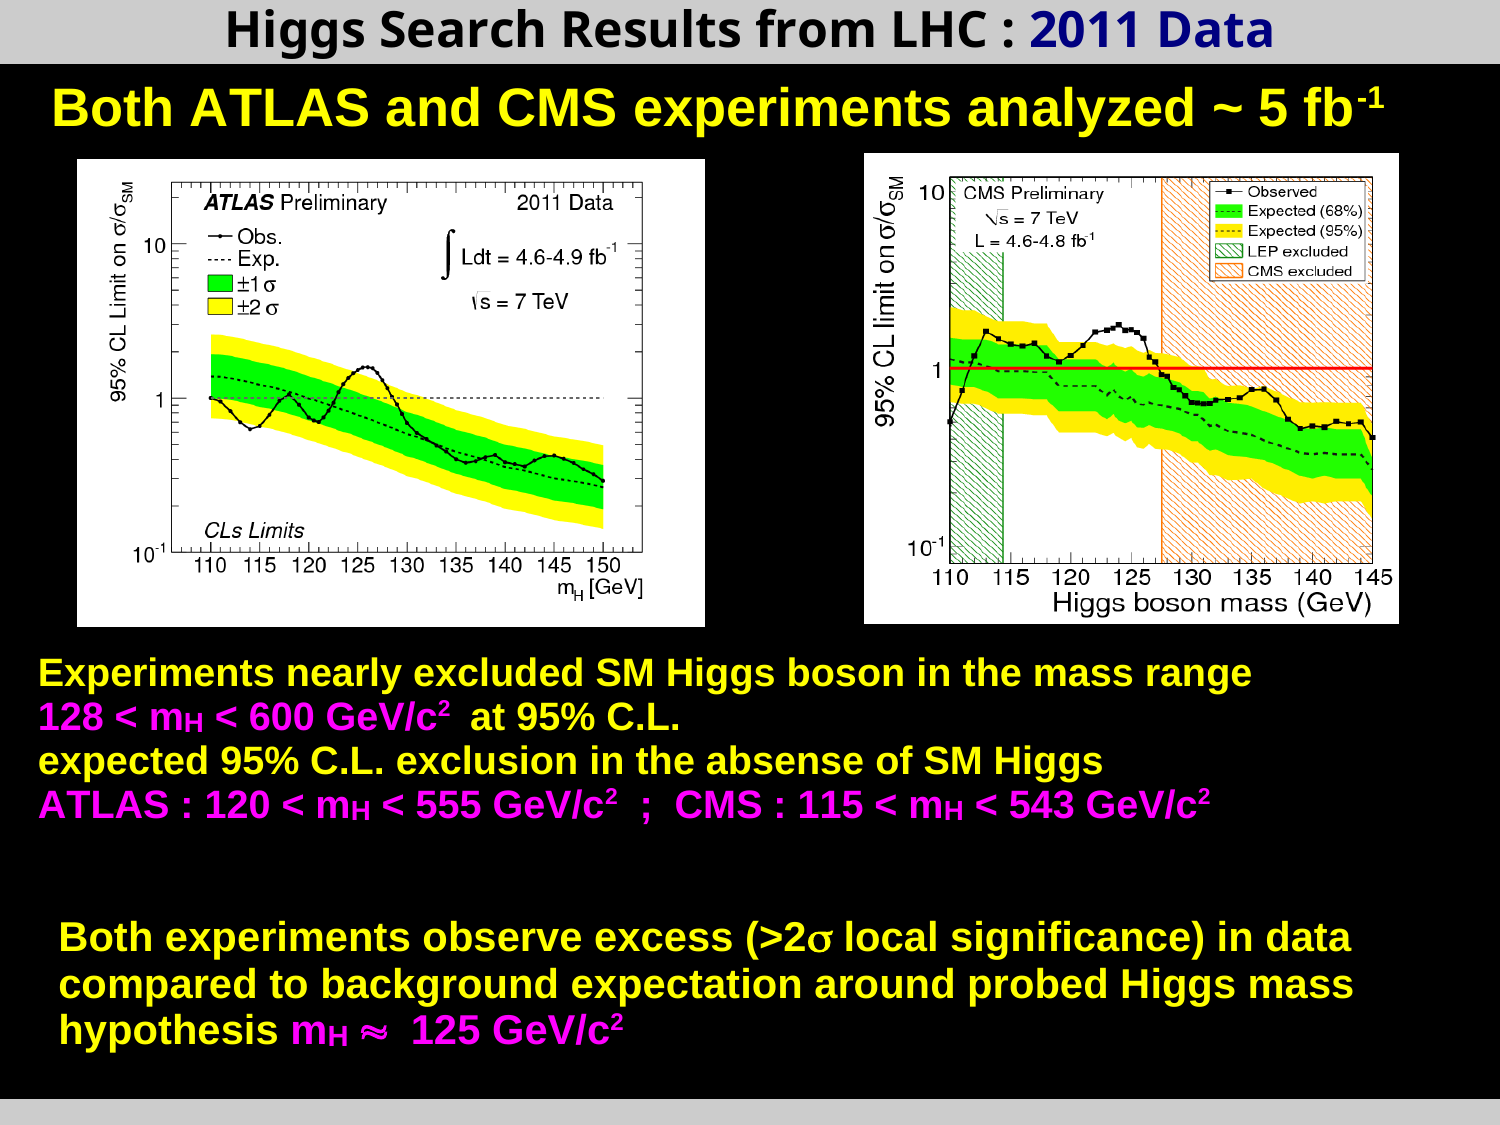

# Higgs Search Results from LHC : 2011 Data
Both ATLAS and CMS experiments analyzed ~ 5 fb-1
Experiments nearly excluded SM Higgs boson in the mass range 	 128 < mH < 600 GeV/c2 at 95% C.L.
expected 95% C.L. exclusion in the absense of SM Higgs
ATLAS : 120 < mH < 555 GeV/c2 ; CMS : 115 < mH < 543 GeV/c2
Both experiments observe excess (>2s local significance) in data compared to background expectation around probed Higgs mass hypothesis mH » 125 GeV/c2